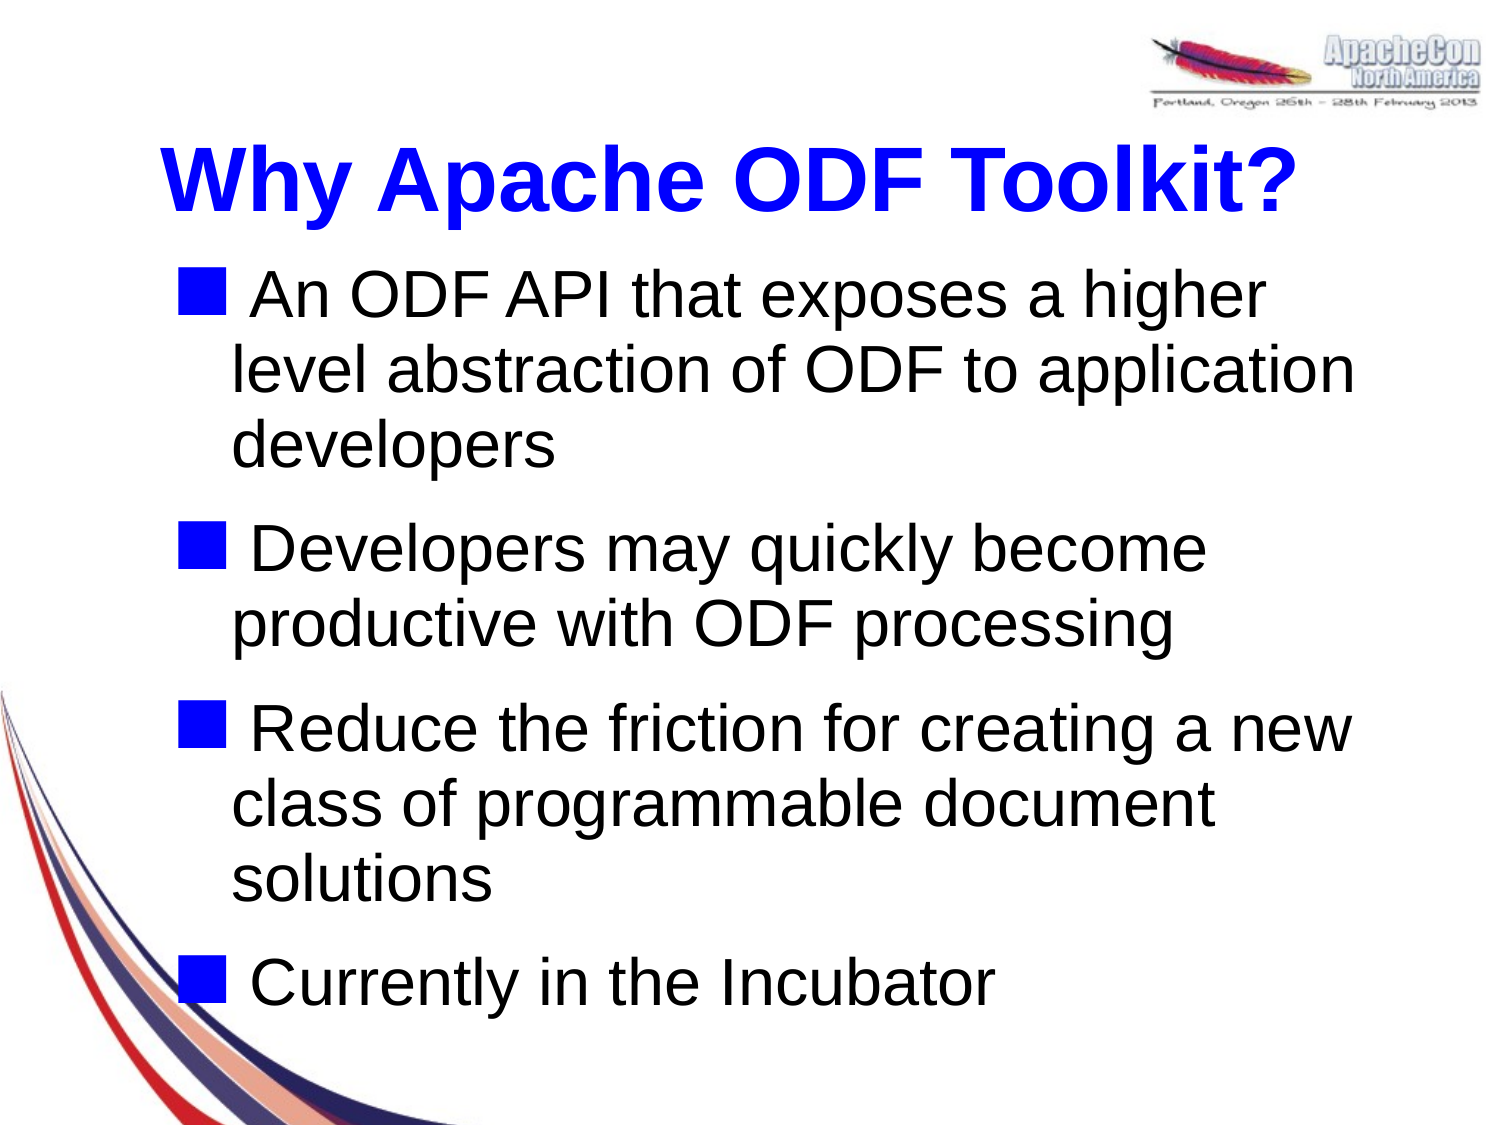

# Why Apache ODF Toolkit?
 An ODF API that exposes a higher level abstraction of ODF to application developers
 Developers may quickly become productive with ODF processing
 Reduce the friction for creating a new class of programmable document solutions
 Currently in the Incubator